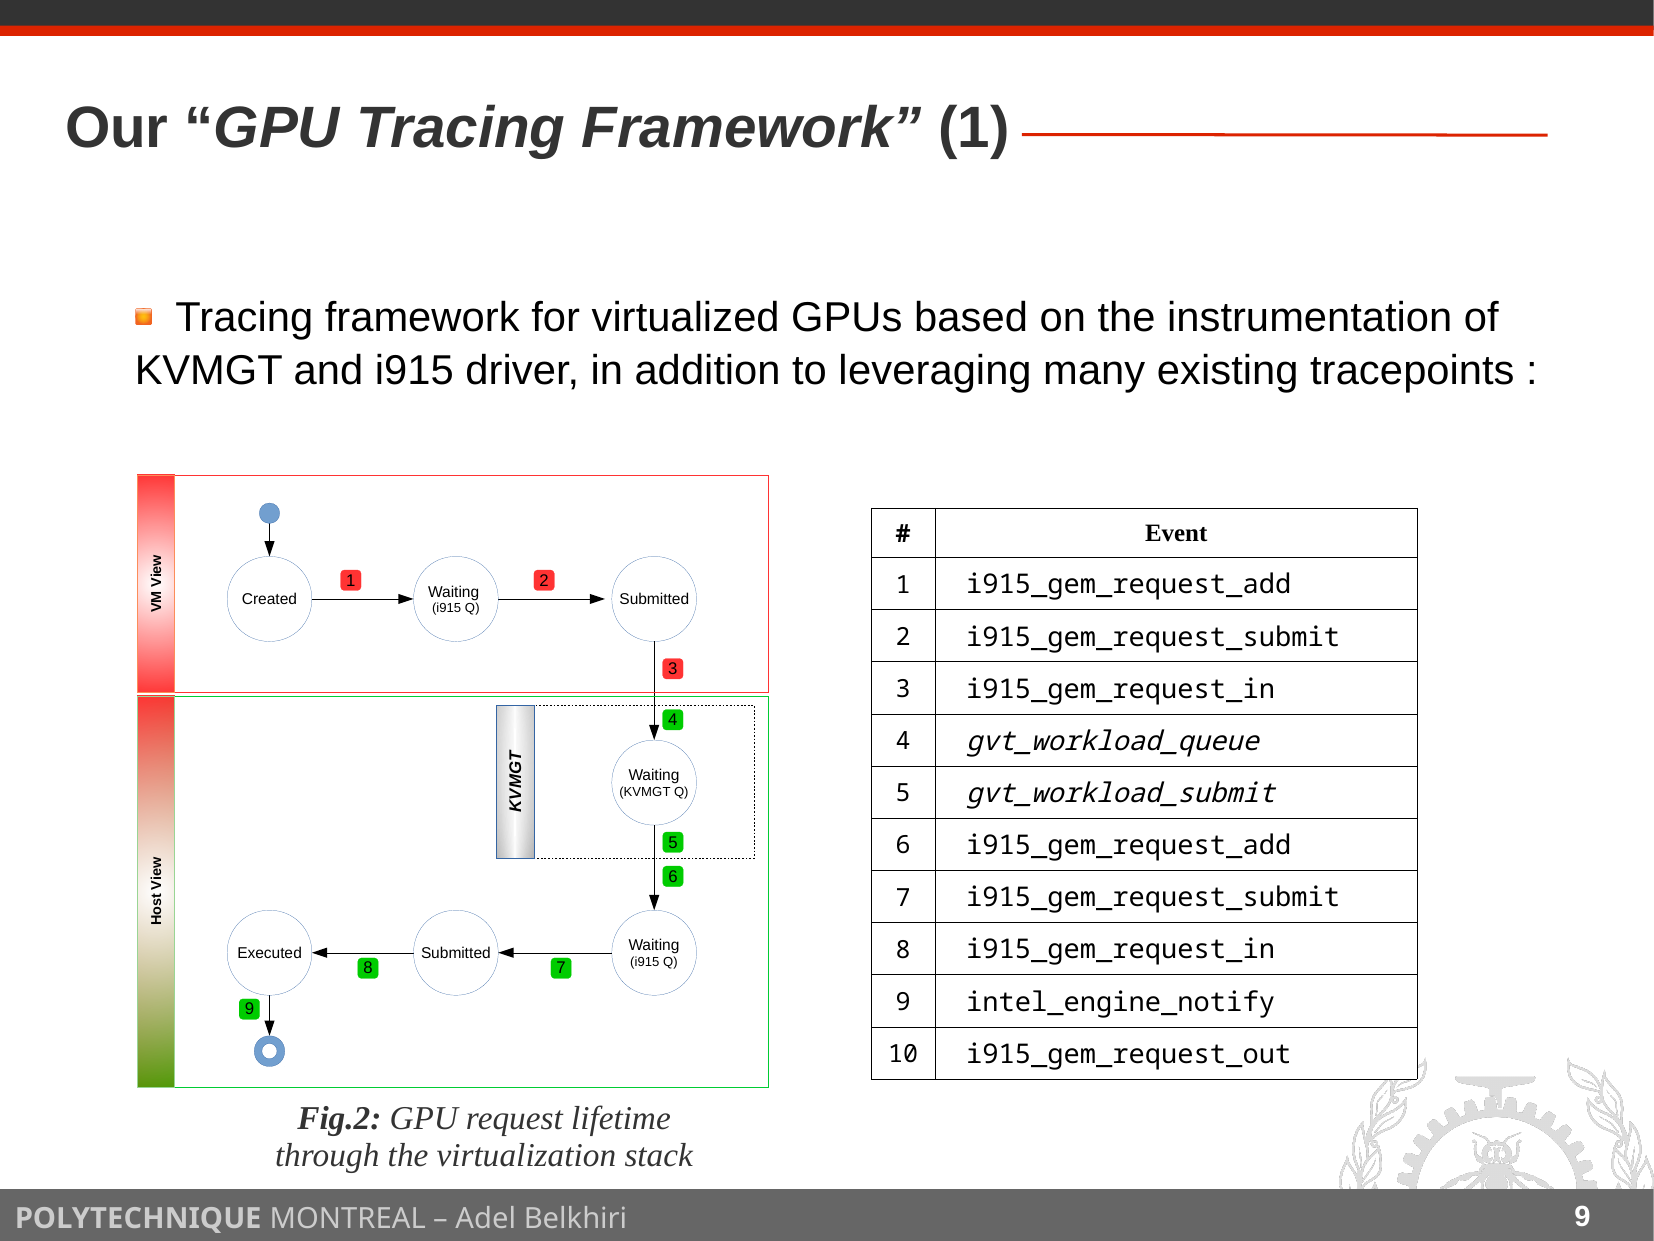

Our “GPU Tracing Framework” (1)
 Tracing framework for virtualized GPUs based on the instrumentation of KVMGT and i915 driver, in addition to leveraging many existing tracepoints :
| # | Event |
| --- | --- |
| 1 | i915\_gem\_request\_add |
| 2 | i915\_gem\_request\_submit |
| 3 | i915\_gem\_request\_in |
| 4 | gvt\_workload\_queue |
| 5 | gvt\_workload\_submit |
| 6 | i915\_gem\_request\_add |
| 7 | i915\_gem\_request\_submit |
| 8 | i915\_gem\_request\_in |
| 9 | intel\_engine\_notify |
| 10 | i915\_gem\_request\_out |
Fig.2: GPU request lifetime through the virtualization stack
POLYTECHNIQUE MONTREAL – Adel Belkhiri
9